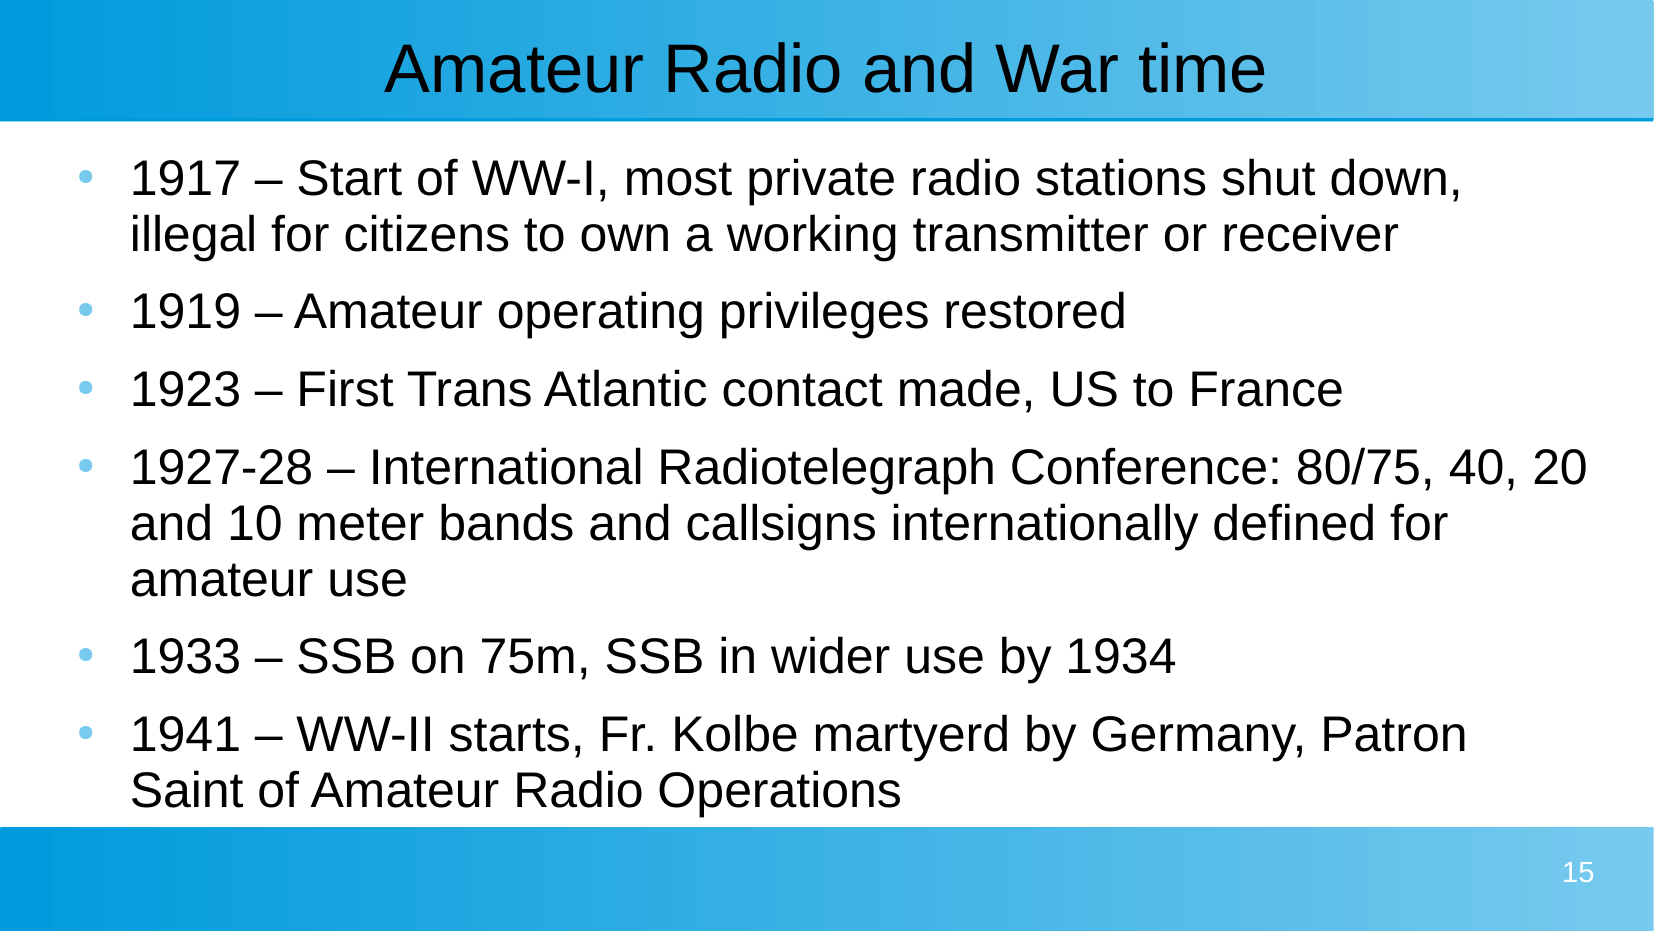

# Amateur Radio and War time
1917 – Start of WW-I, most private radio stations shut down, illegal for citizens to own a working transmitter or receiver
1919 – Amateur operating privileges restored
1923 – First Trans Atlantic contact made, US to France
1927-28 – International Radiotelegraph Conference: 80/75, 40, 20 and 10 meter bands and callsigns internationally defined for amateur use
1933 – SSB on 75m, SSB in wider use by 1934
1941 – WW-II starts, Fr. Kolbe martyerd by Germany, Patron Saint of Amateur Radio Operations
15